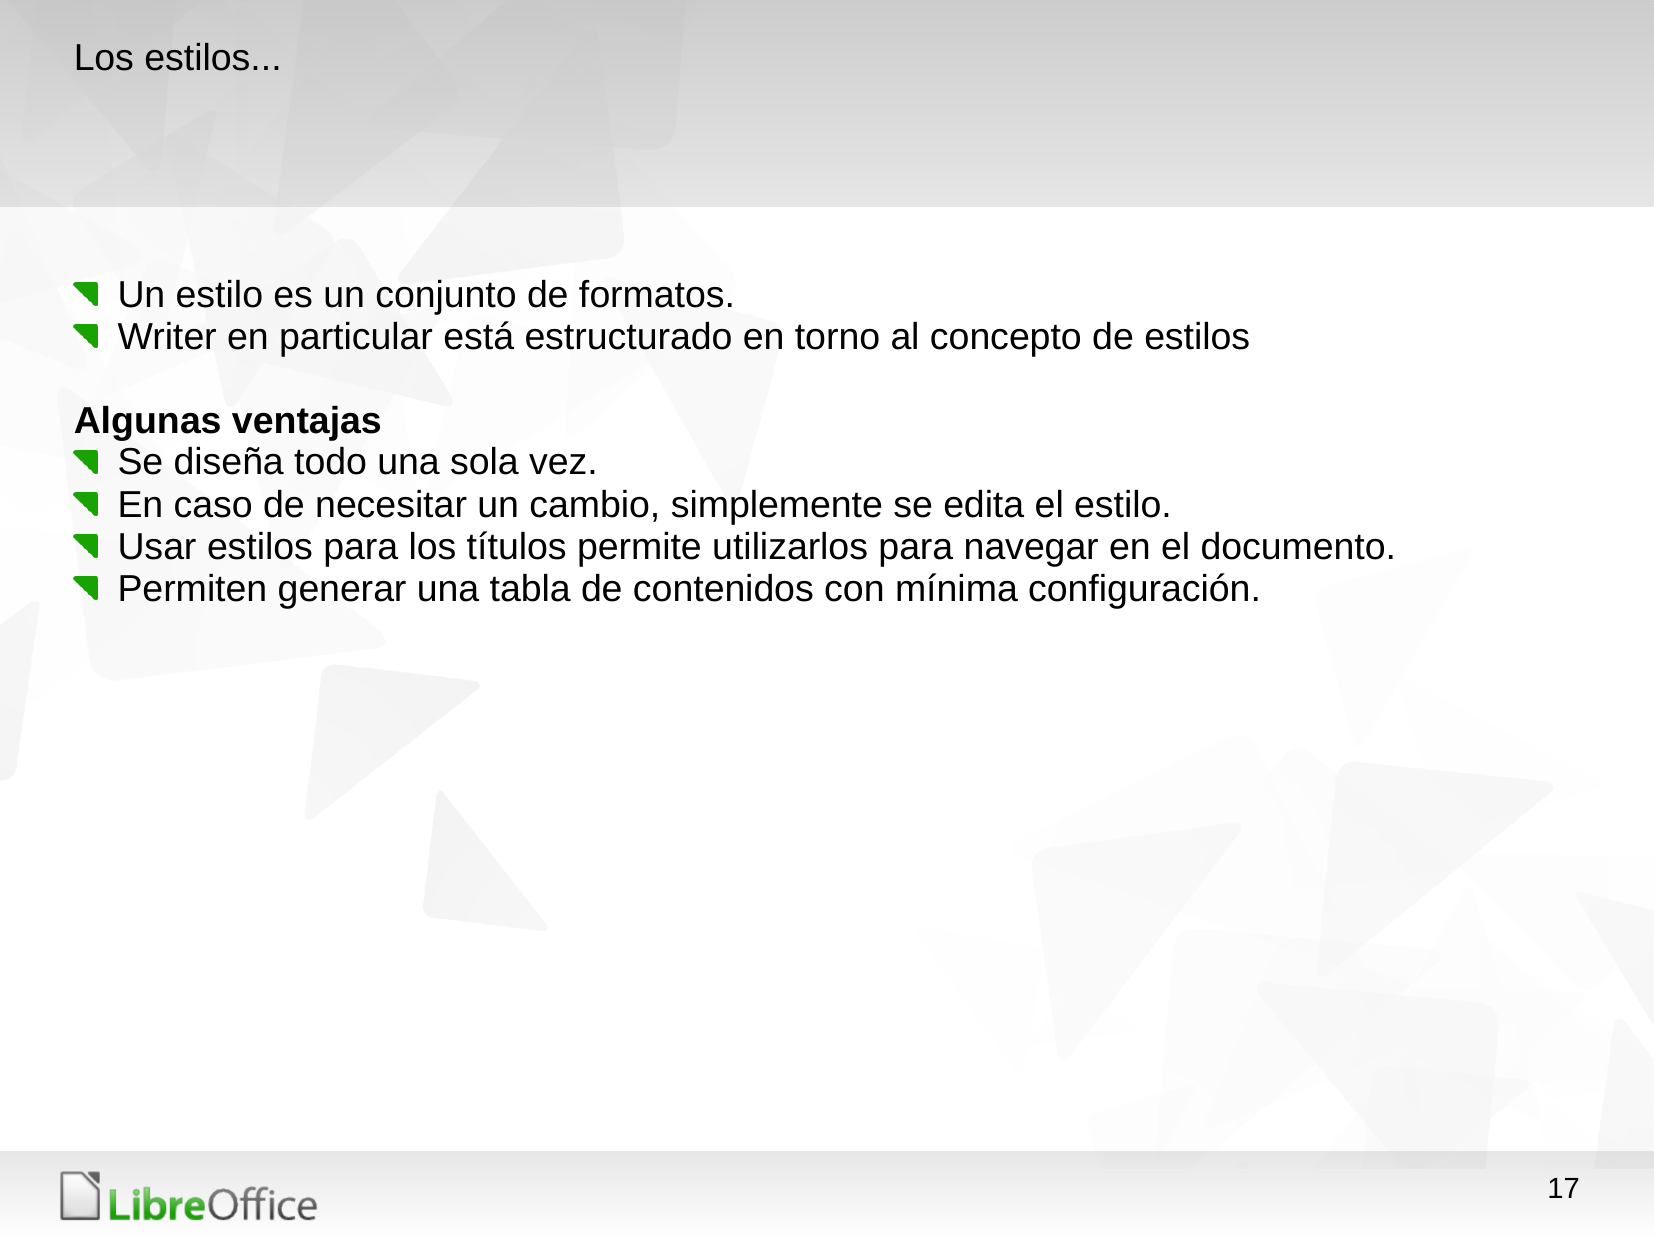

Los estilos...
Un estilo es un conjunto de formatos.
Writer en particular está estructurado en torno al concepto de estilos
Algunas ventajas
Se diseña todo una sola vez.
En caso de necesitar un cambio, simplemente se edita el estilo.
Usar estilos para los títulos permite utilizarlos para navegar en el documento.
Permiten generar una tabla de contenidos con mínima configuración.
17